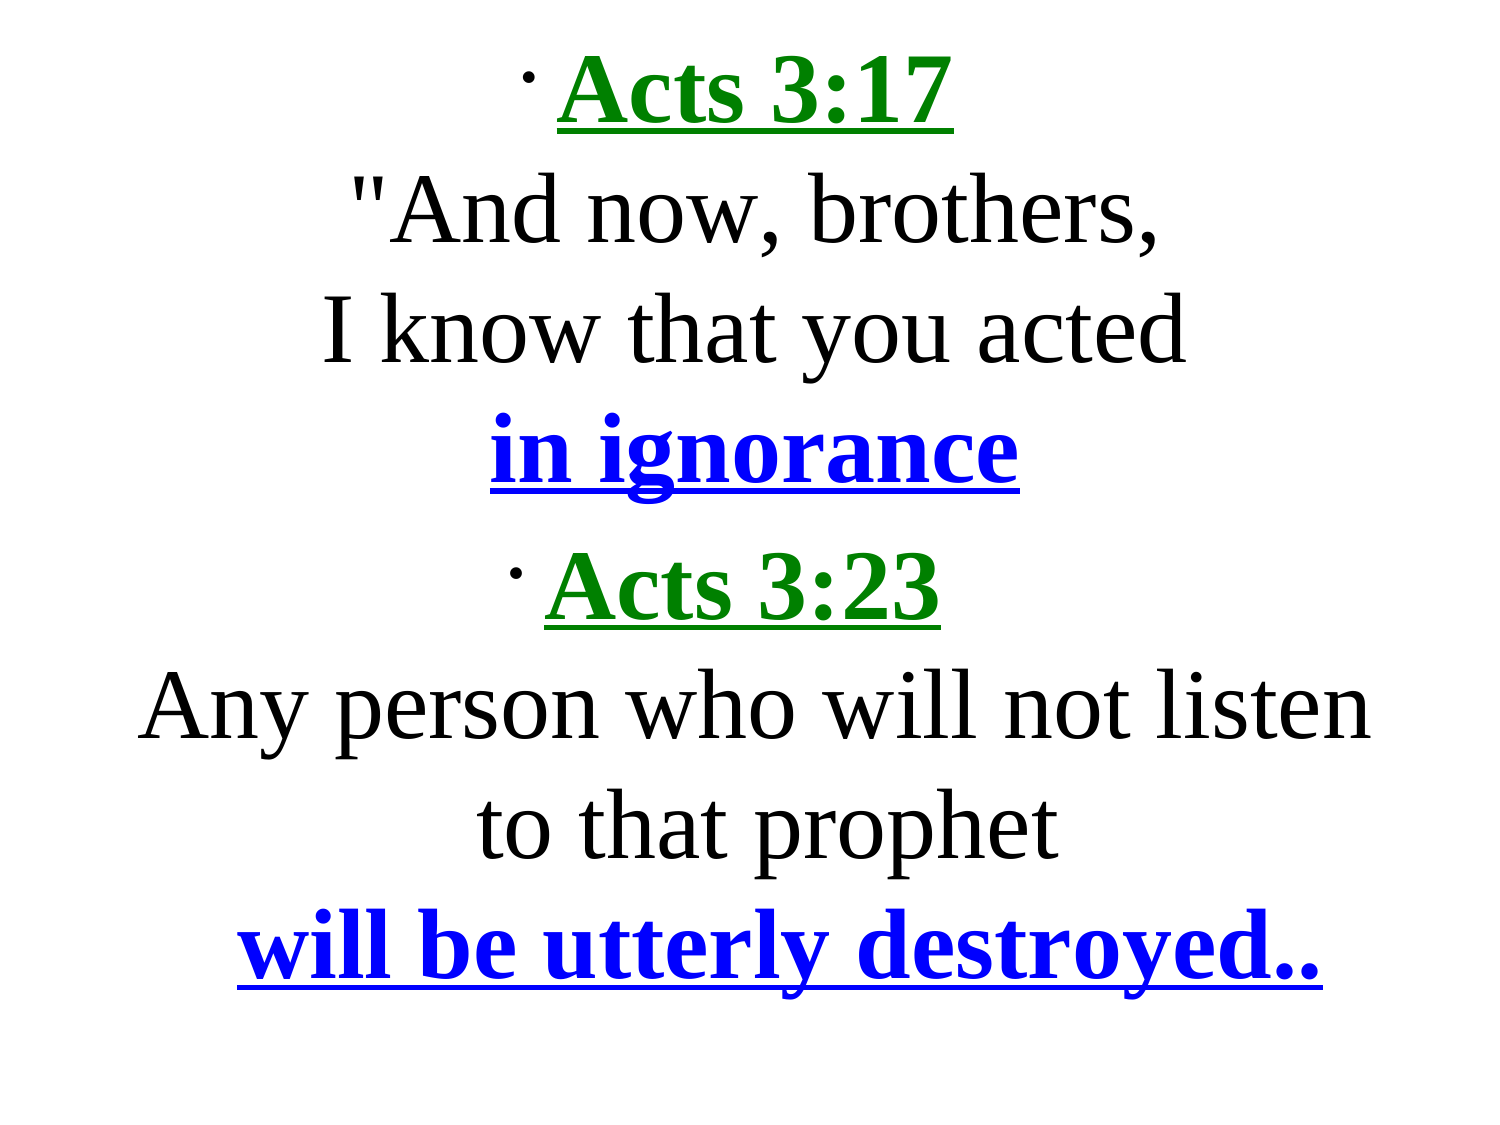

# Acts 3:17  "And now, brothers, I know that you acted in ignorance
Acts 3:23 
Any person who will not listen
to that prophet
 will be utterly destroyed..